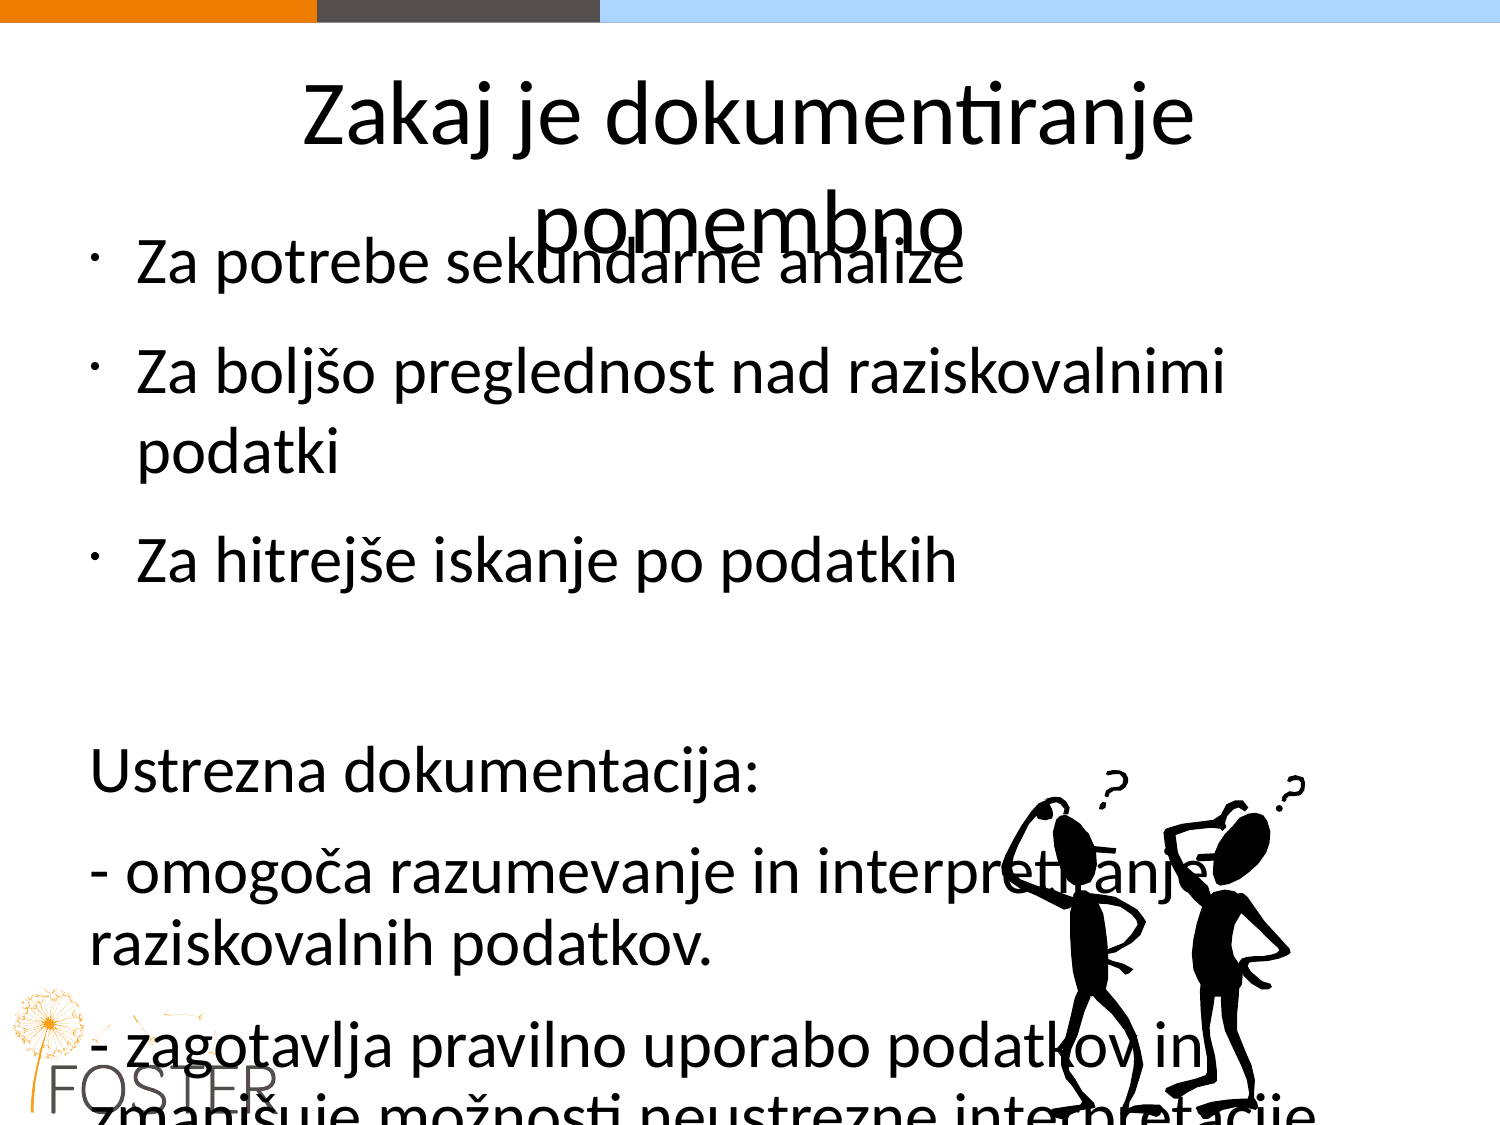

# Zakaj je dokumentiranje pomembno
Za potrebe sekundarne analize
Za boljšo preglednost nad raziskovalnimi podatki
Za hitrejše iskanje po podatkih
Ustrezna dokumentacija:
- omogoča razumevanje in interpretiranje raziskovalnih podatkov.
- zagotavlja pravilno uporabo podatkov in zmanjšuje možnosti neustrezne interpretacije.
V dobi „obširnega“ raziskovanja in „upokojevanja“ sodobnih raziskovalcev se je pojavila potreba po tem, da se pripravi raziskovalne podatke tako, da bodo neodvisni od posameznika.
Razmislek:
Če bi podatke uporabili prvič kaj bi o njih morali
vedeti za ustrezno uporabo in interpretacijo?